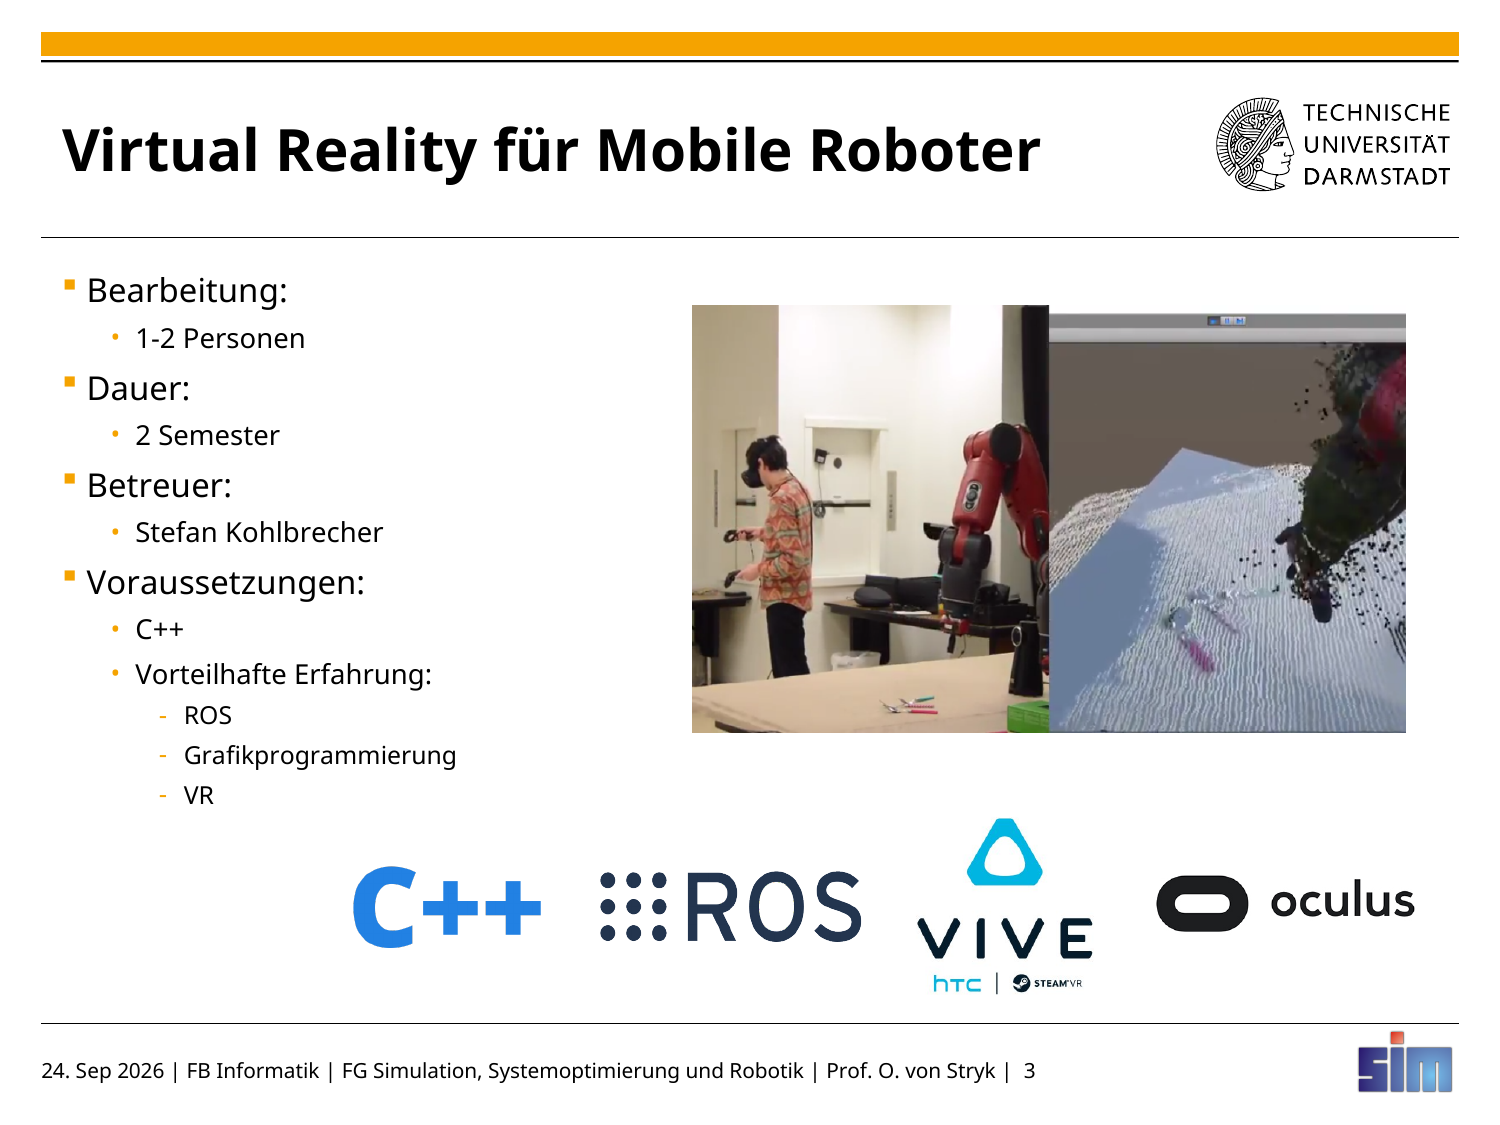

# Virtual Reality für Mobile Roboter
Bearbeitung:
1-2 Personen
Dauer:
2 Semester
Betreuer:
Stefan Kohlbrecher
Voraussetzungen:
C++
Vorteilhafte Erfahrung:
ROS
Grafikprogrammierung
VR
FB Informatik | FG Simulation, Systemoptimierung und Robotik | Prof. O. von Stryk